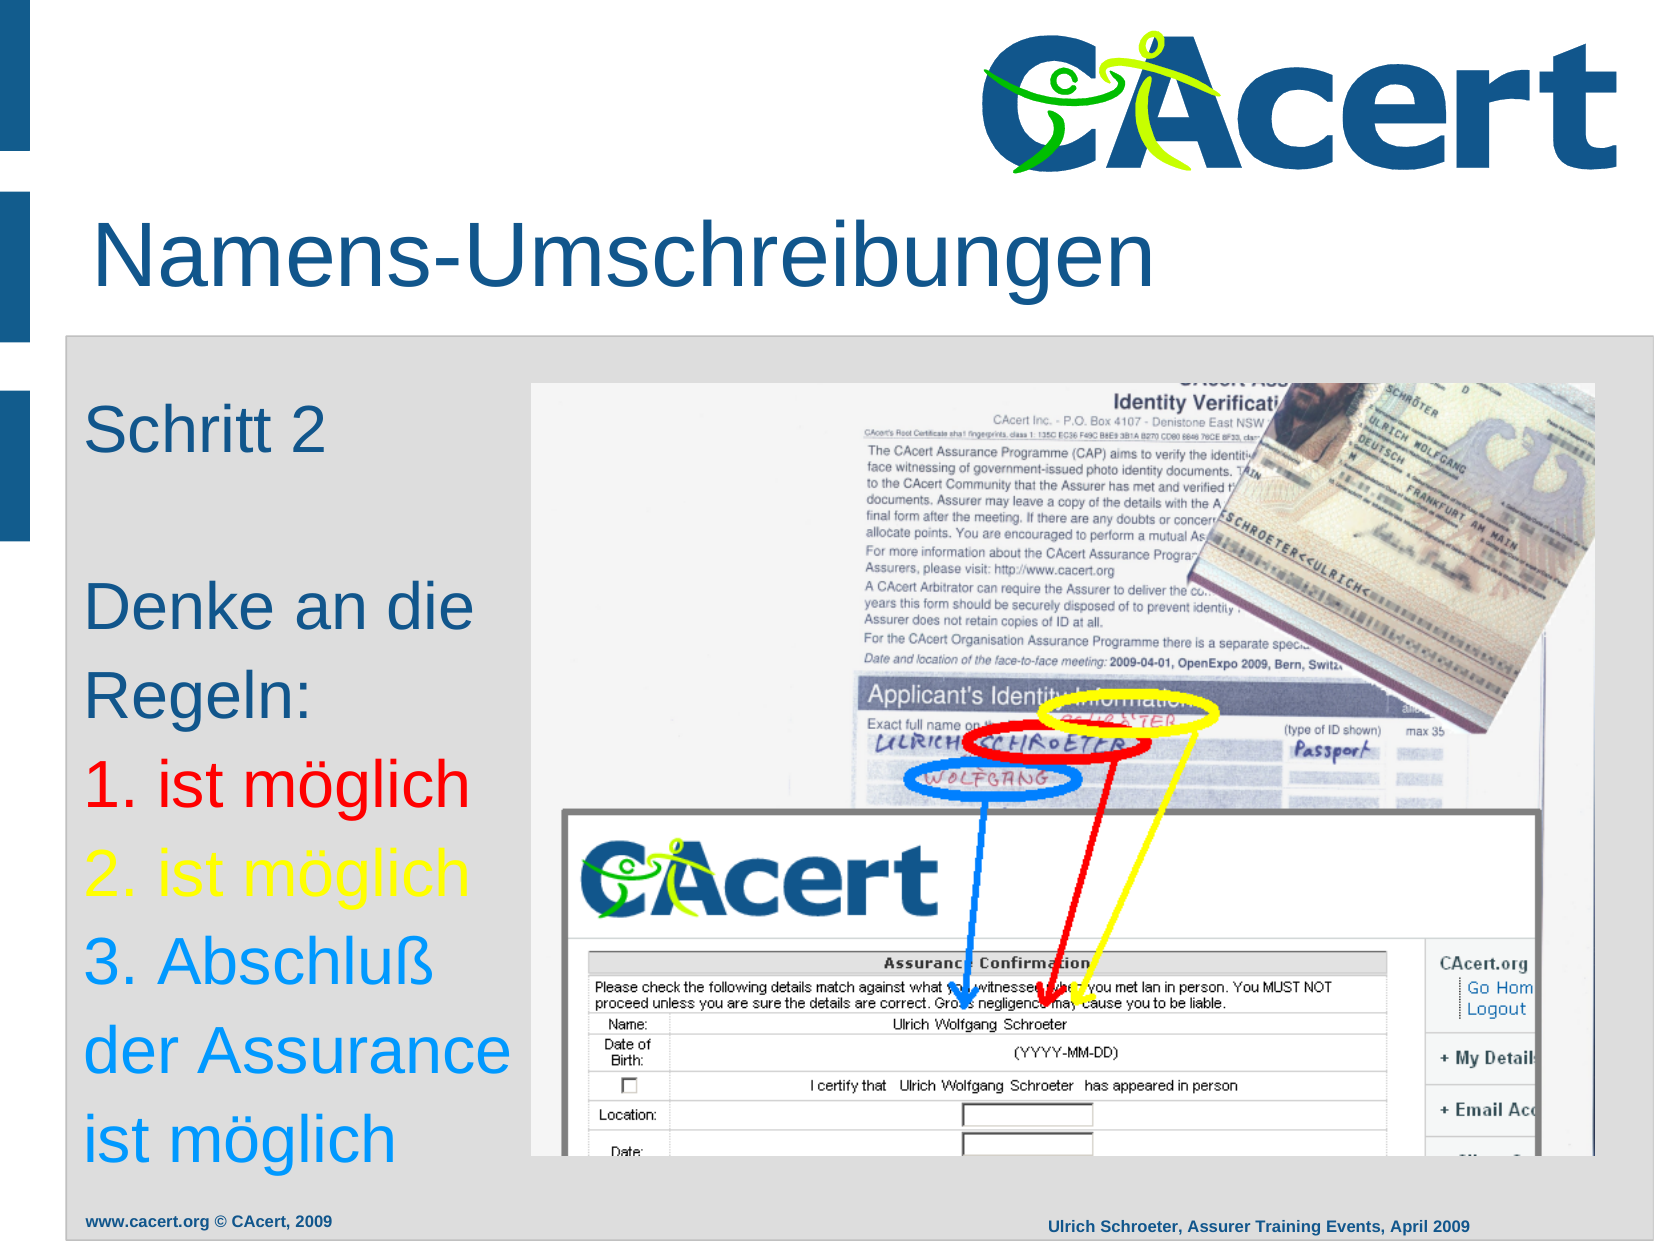

Namens-Umschreibungen
Schritt 2
Denke an die
Regeln:
1. ist möglich
2. ist möglich
3. Abschluß
der Assurance
ist möglich